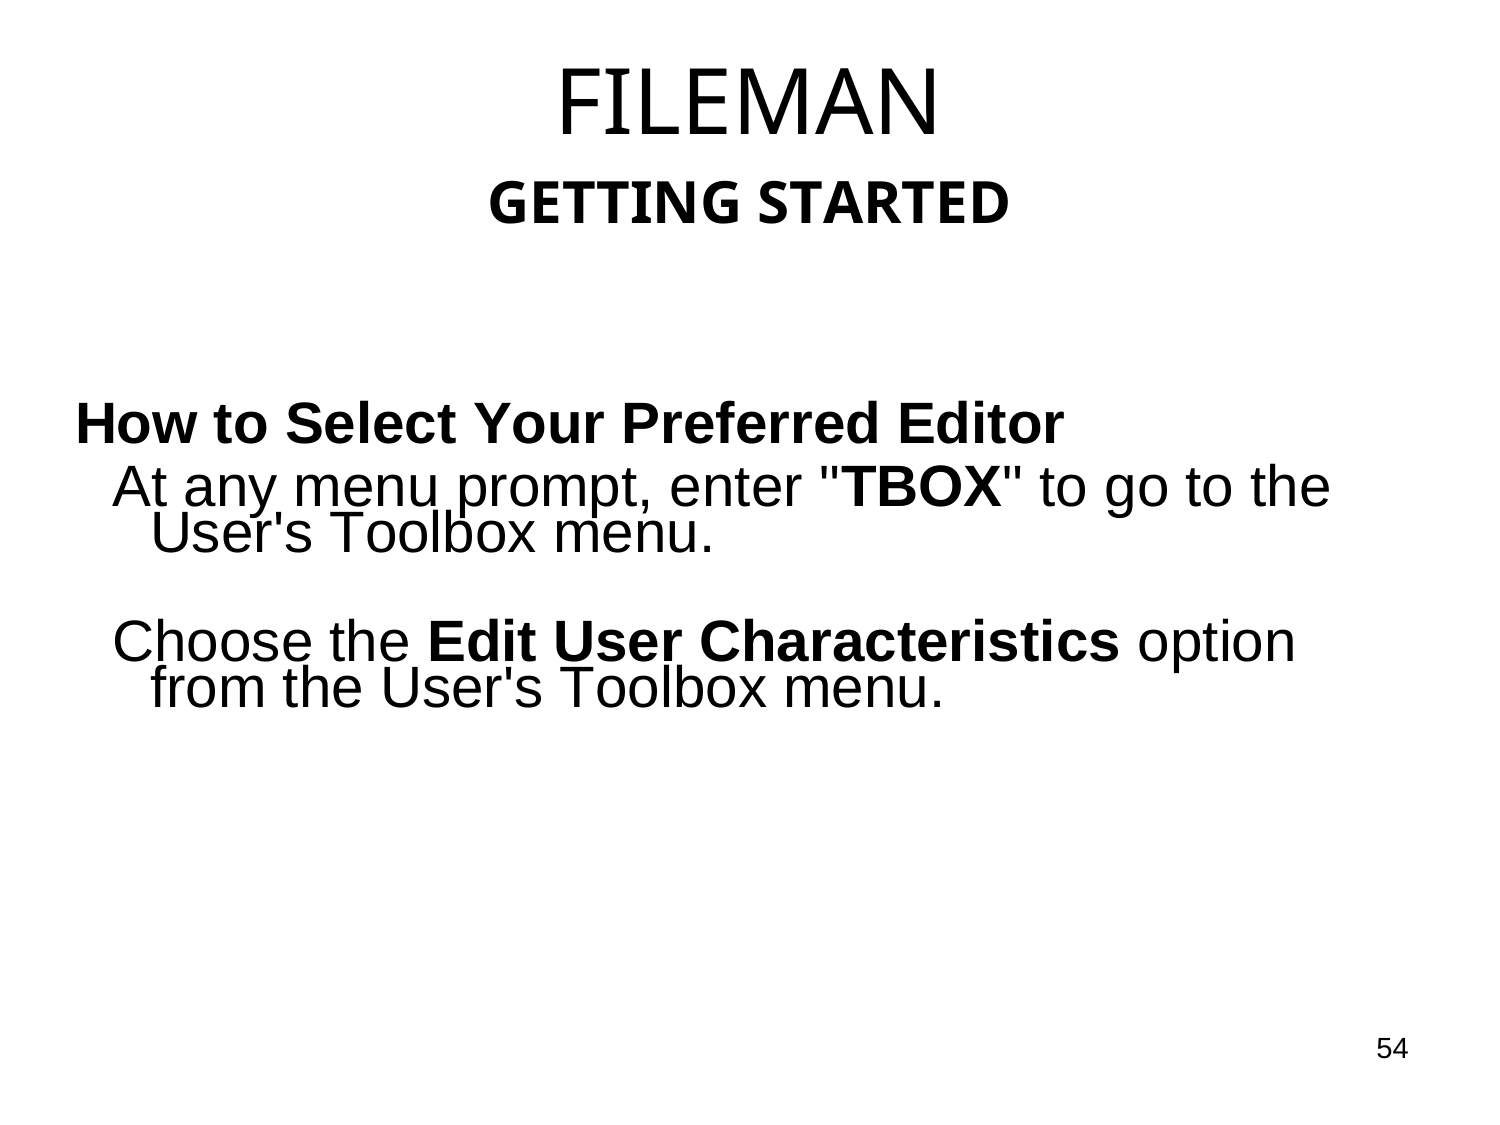

# FILEMAN GETTING STARTED
How to Select Your Preferred Editor
At any menu prompt, enter "TBOX" to go to the User's Toolbox menu.
Choose the Edit User Characteristics option from the User's Toolbox menu.
54